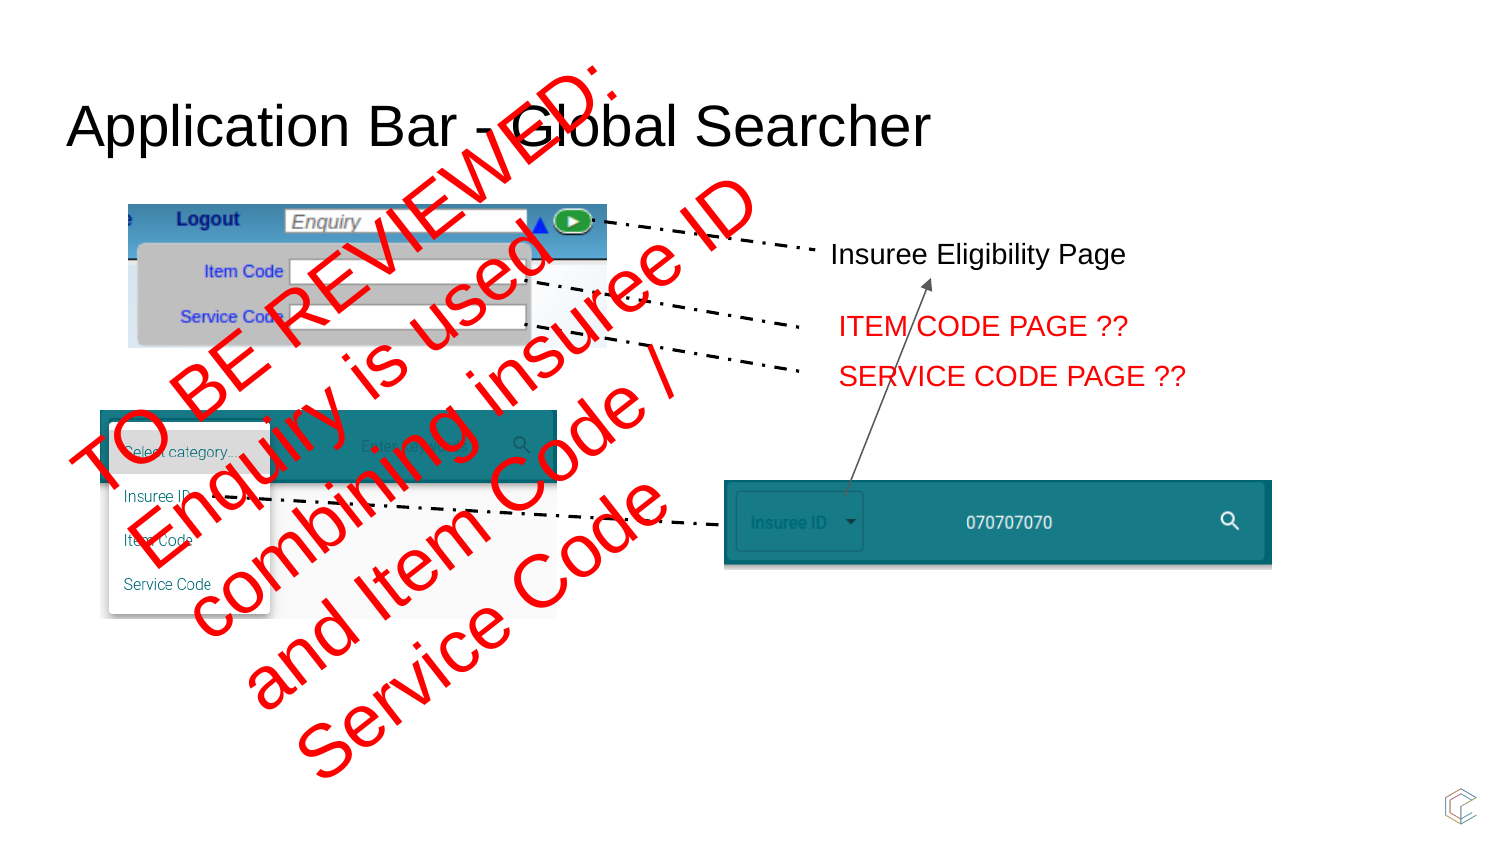

# Application Bar - Global Searcher
TO BE REVIEWED: Enquiry is used combining insuree ID and Item Code / Service Code
Insuree Eligibility Page
ITEM CODE PAGE ??
SERVICE CODE PAGE ??